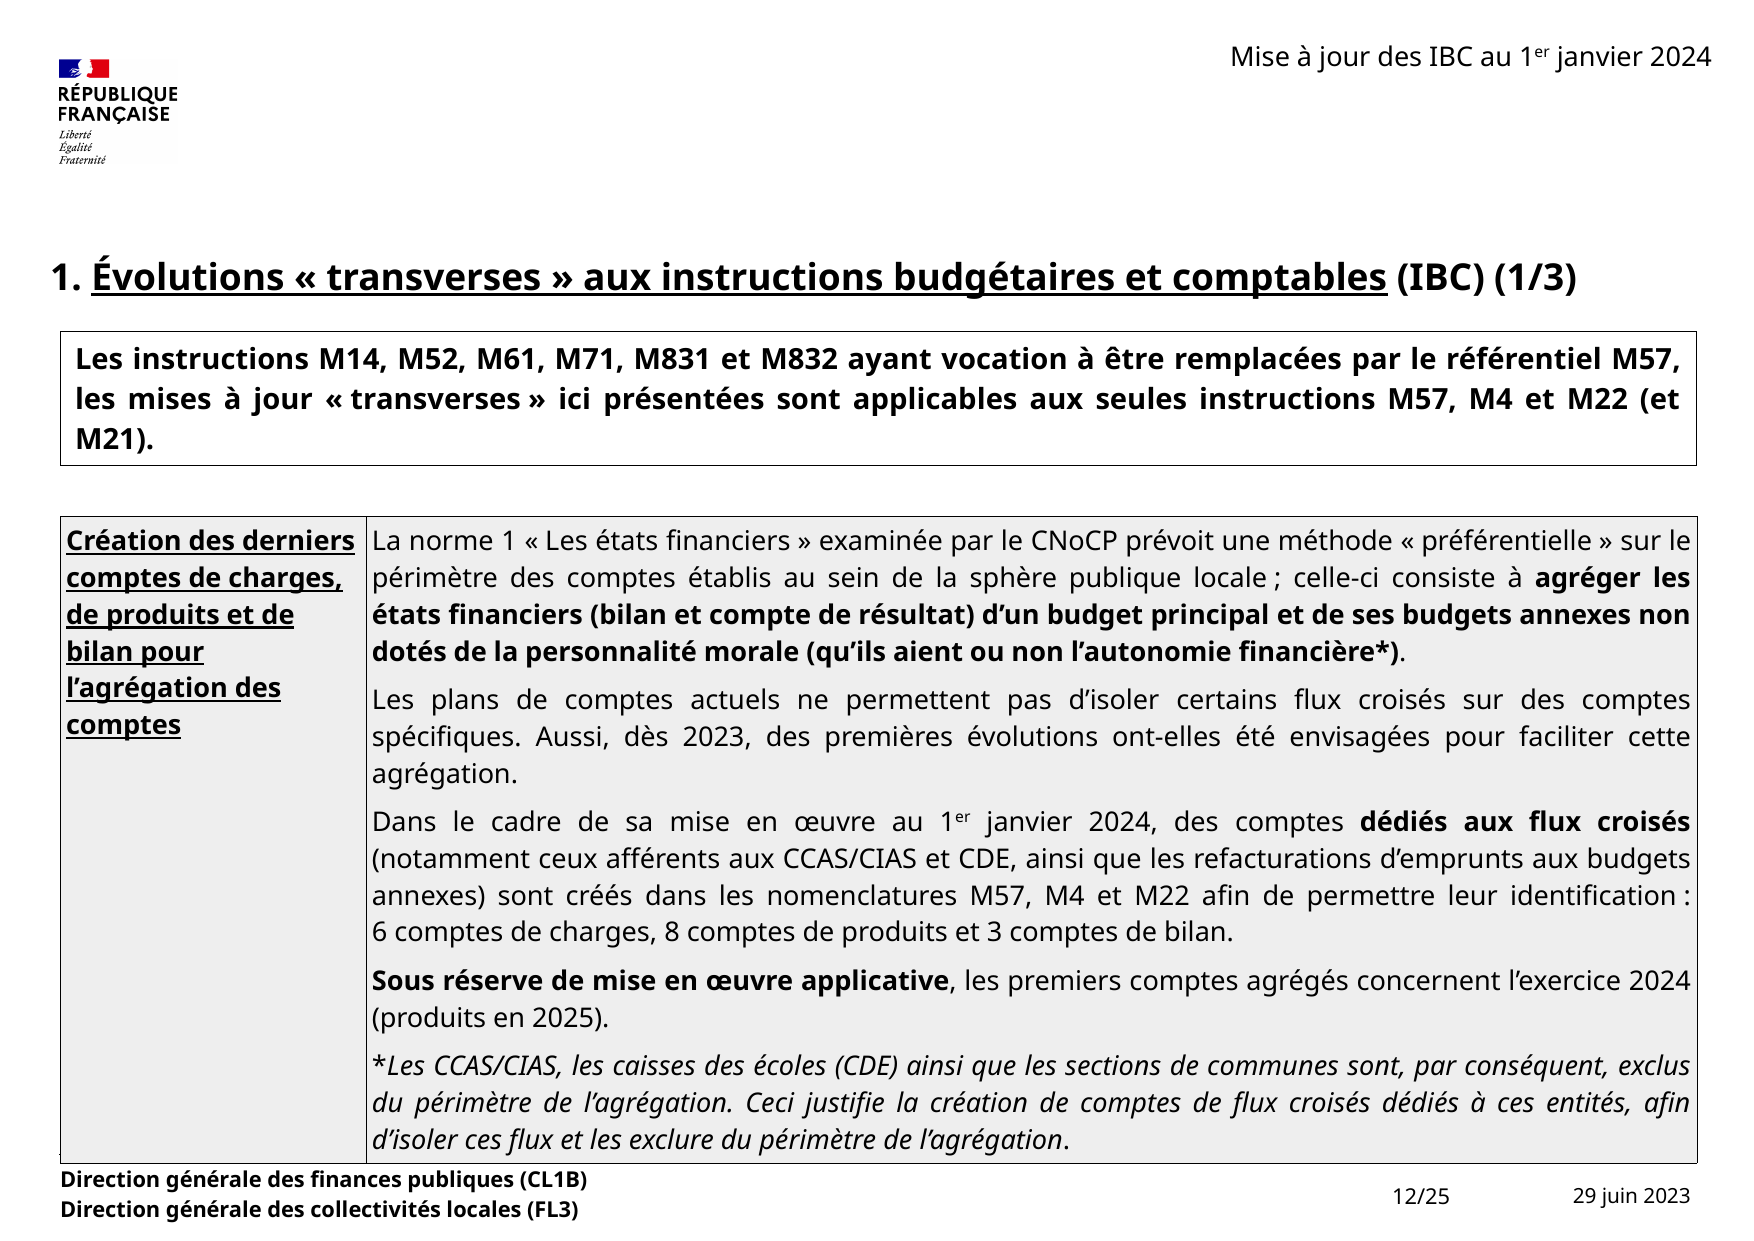

Mise à jour des IBC au 1er janvier 2024
# 1. Évolutions « transverses » aux instructions budgétaires et comptables (IBC) (1/3)
Les instructions M14, M52, M61, M71, M831 et M832 ayant vocation à être remplacées par le référentiel M57, les mises à jour « transverses » ici présentées sont applicables aux seules instructions M57, M4 et M22 (et M21).
| Création des derniers comptes de charges, de produits et de bilan pour l’agrégation des comptes | La norme 1 « Les états financiers » examinée par le CNoCP prévoit une méthode « préférentielle » sur le périmètre des comptes établis au sein de la sphère publique locale ; celle-ci consiste à agréger les états financiers (bilan et compte de résultat) d’un budget principal et de ses budgets annexes non dotés de la personnalité morale (qu’ils aient ou non l’autonomie financière\*). Les plans de comptes actuels ne permettent pas d’isoler certains flux croisés sur des comptes spécifiques. Aussi, dès 2023, des premières évolutions ont-elles été envisagées pour faciliter cette agrégation. Dans le cadre de sa mise en œuvre au 1er janvier 2024, des comptes dédiés aux flux croisés (notamment ceux afférents aux CCAS/CIAS et CDE, ainsi que les refacturations d’emprunts aux budgets annexes) sont créés dans les nomenclatures M57, M4 et M22 afin de permettre leur identification : 6 comptes de charges, 8 comptes de produits et 3 comptes de bilan. Sous réserve de mise en œuvre applicative, les premiers comptes agrégés concernent l’exercice 2024 (produits en 2025). \*Les CCAS/CIAS, les caisses des écoles (CDE) ainsi que les sections de communes sont, par conséquent, exclus du périmètre de l’agrégation. Ceci justifie la création de comptes de flux croisés dédiés à ces entités, afin d’isoler ces flux et les exclure du périmètre de l’agrégation. |
| --- | --- |